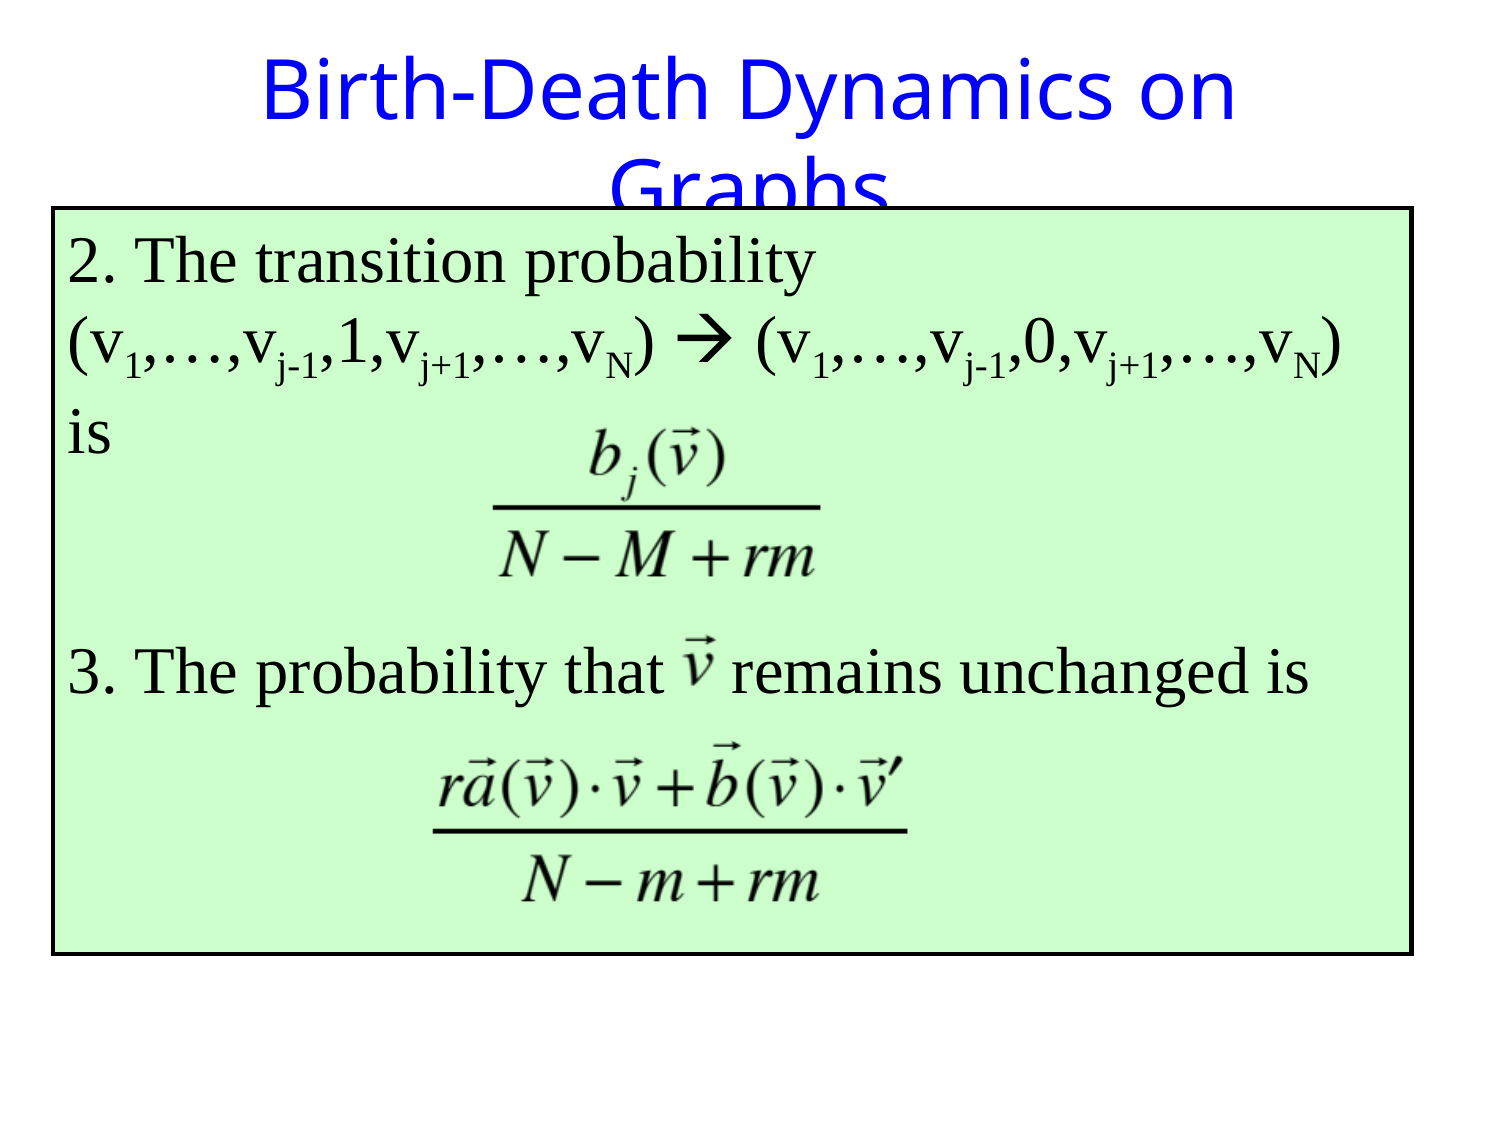

# Birth-Death Dynamics on Graphs
2. The transition probability
(v1,…,vj-1,1,vj+1,…,vN)  (v1,…,vj-1,0,vj+1,…,vN) is
3. The probability that remains unchanged is